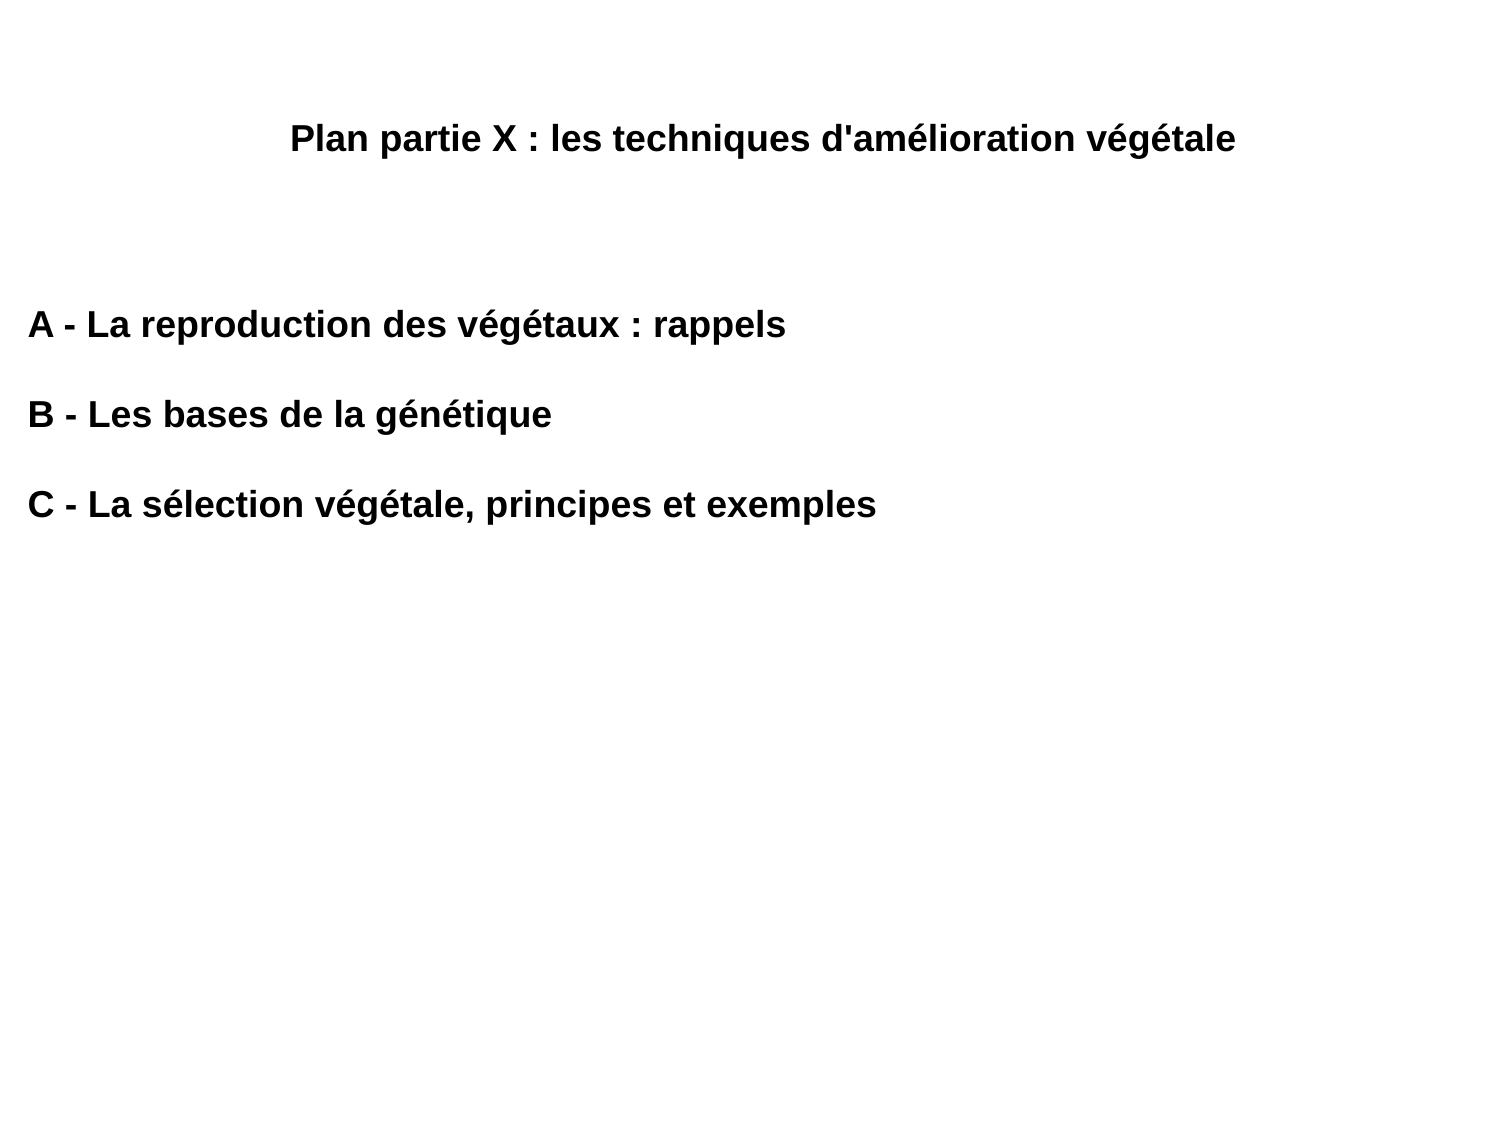

Plan partie X : les techniques d'amélioration végétale
A - La reproduction des végétaux : rappels
B - Les bases de la génétique
C - La sélection végétale, principes et exemples